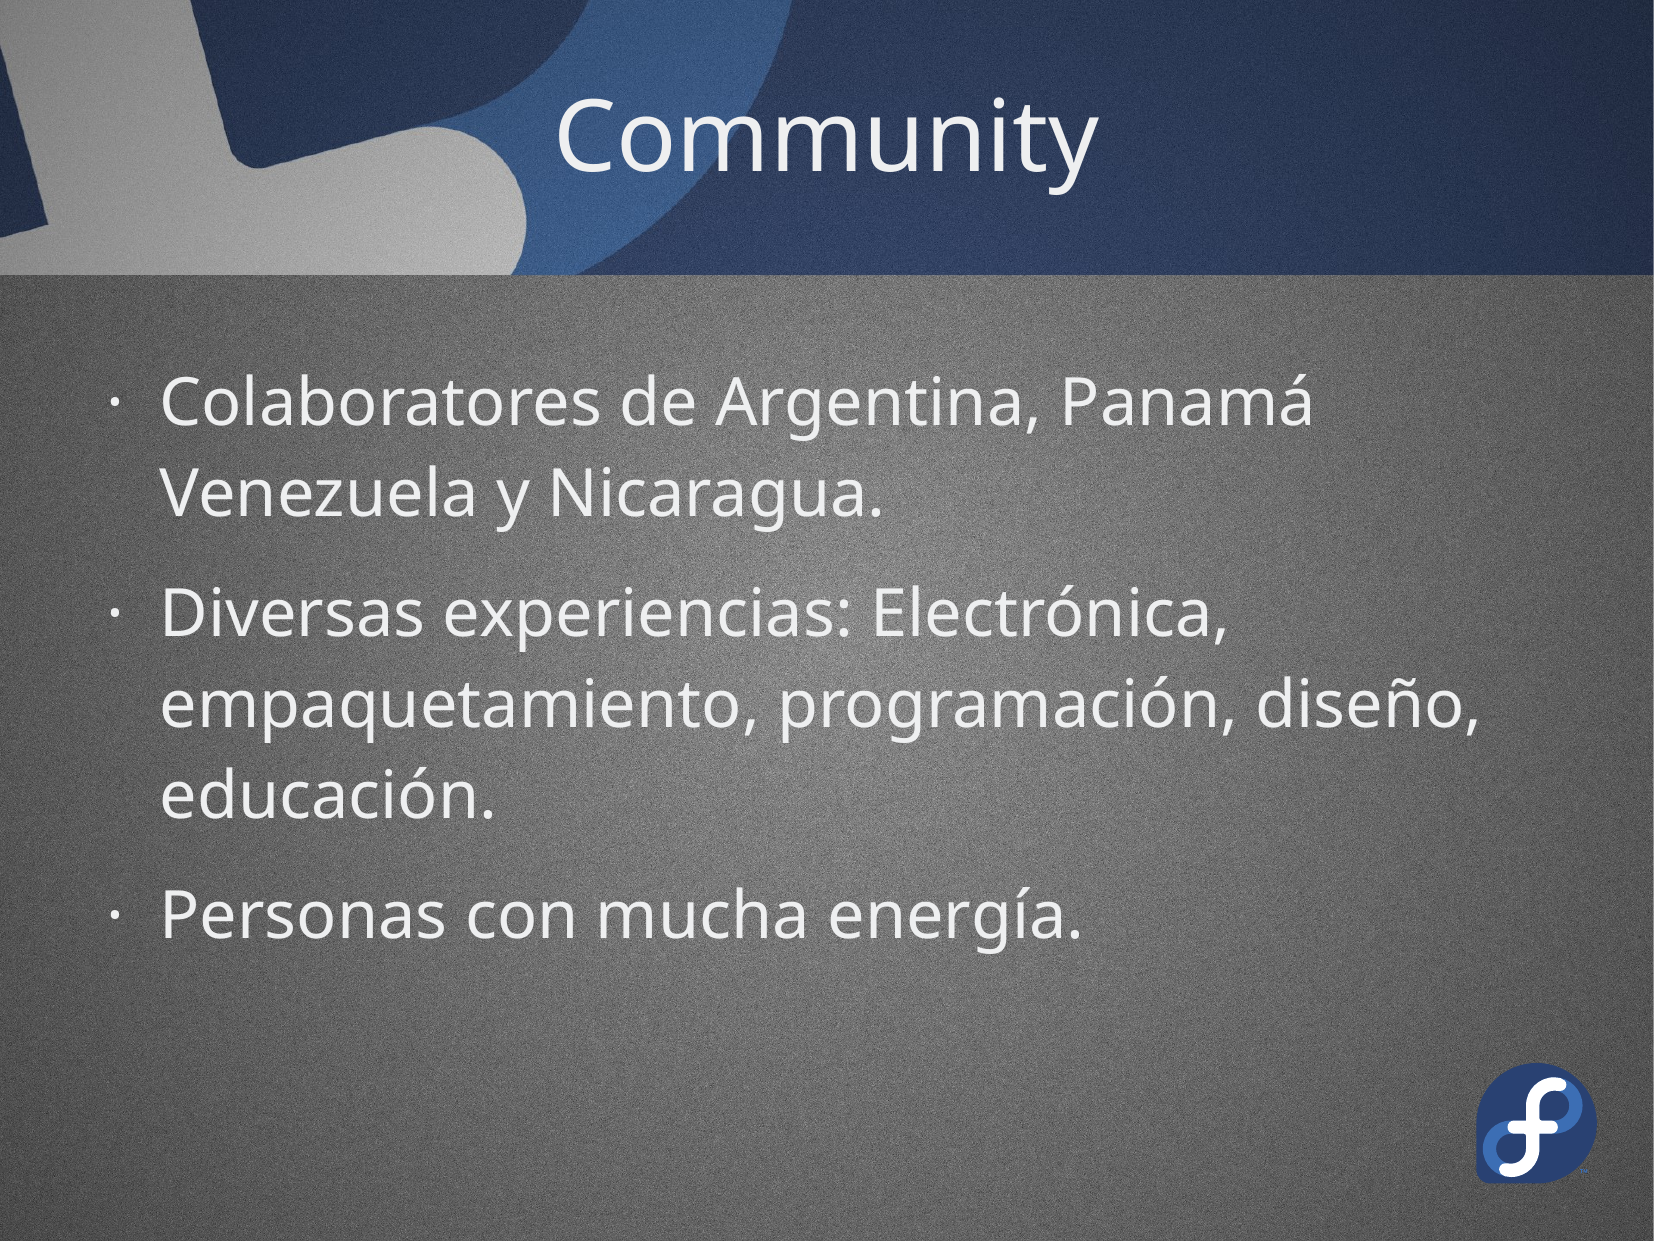

# Community
Colaboratores de Argentina, Panamá Venezuela y Nicaragua.
Diversas experiencias: Electrónica, empaquetamiento, programación, diseño, educación.
Personas con mucha energía.